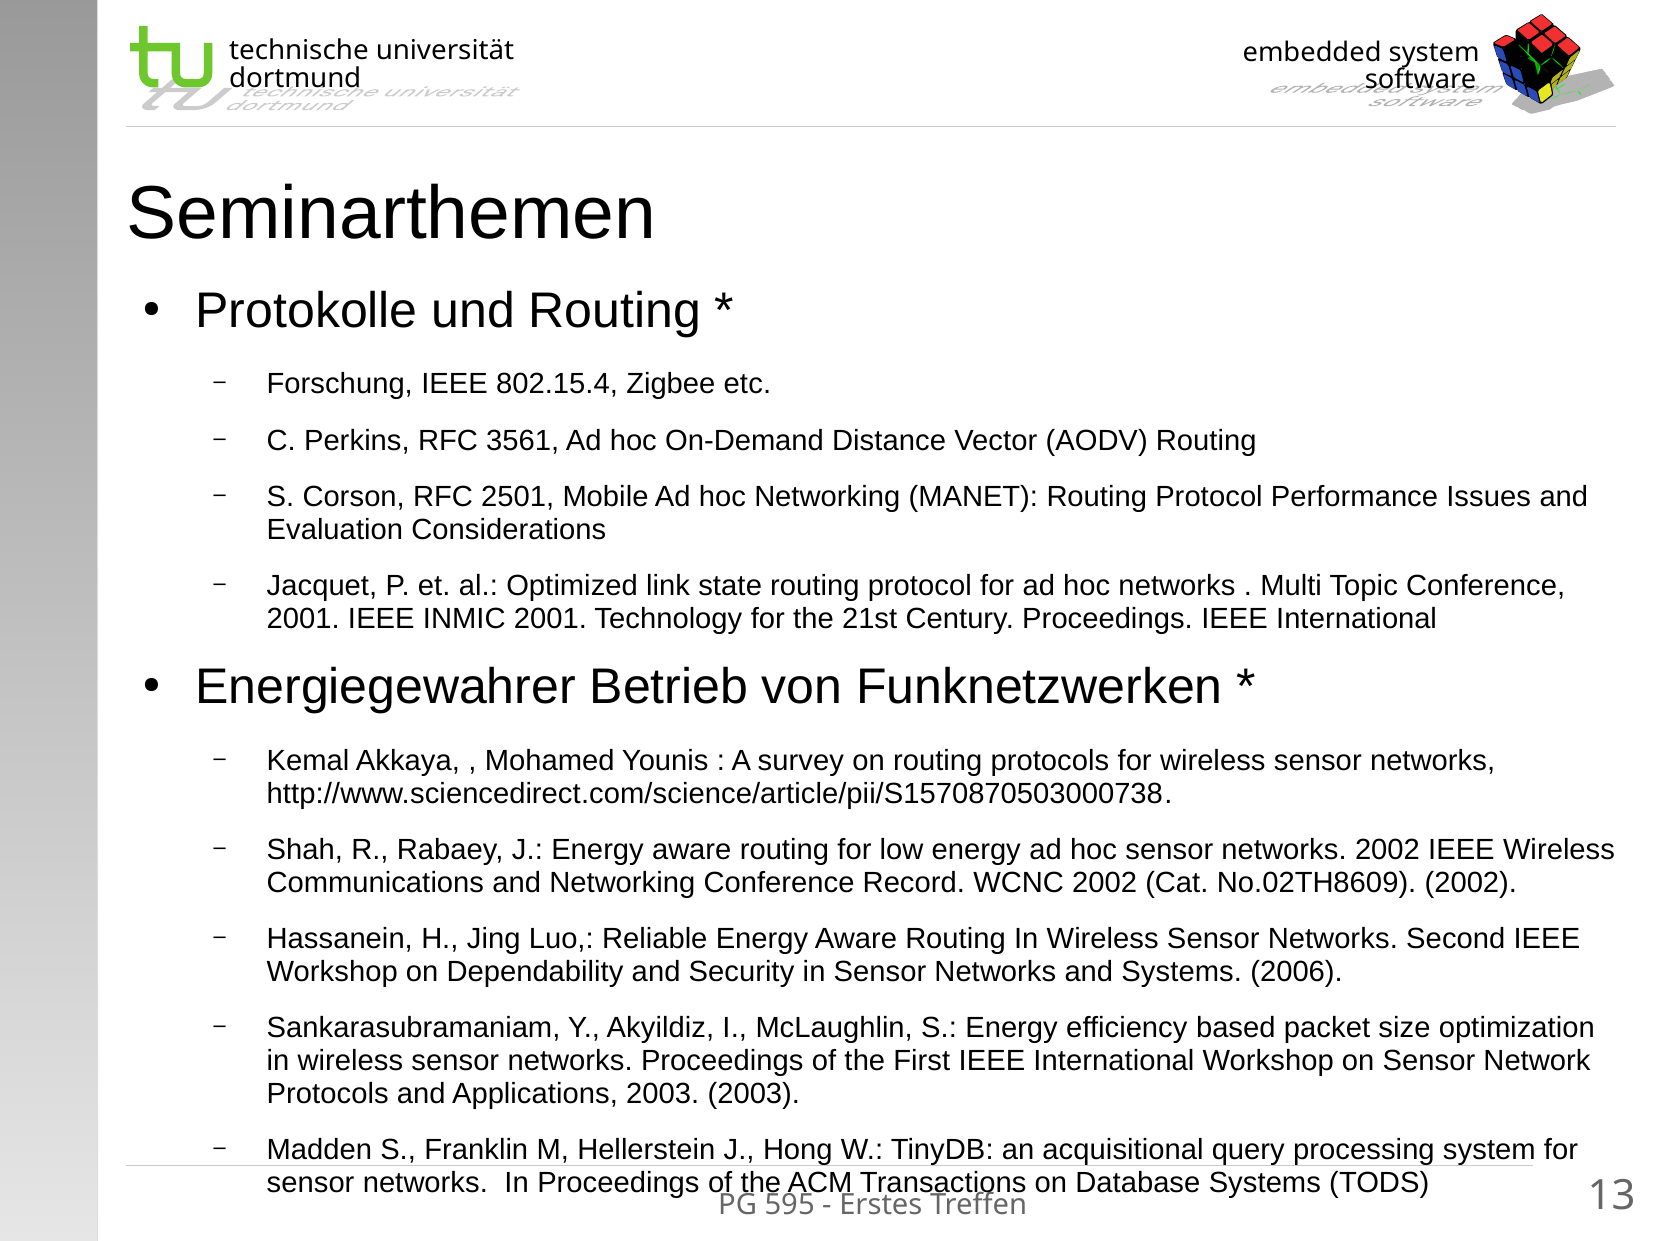

# Seminarthemen
Protokolle und Routing *
Forschung, IEEE 802.15.4, Zigbee etc.
C. Perkins, RFC 3561, Ad hoc On-Demand Distance Vector (AODV) Routing
S. Corson, RFC 2501, Mobile Ad hoc Networking (MANET): Routing Protocol Performance Issues and Evaluation Considerations
Jacquet, P. et. al.: Optimized link state routing protocol for ad hoc networks . Multi Topic Conference, 2001. IEEE INMIC 2001. Technology for the 21st Century. Proceedings. IEEE International
Energiegewahrer Betrieb von Funknetzwerken *
Kemal Akkaya, , Mohamed Younis : A survey on routing protocols for wireless sensor networks, http://www.sciencedirect.com/science/article/pii/S1570870503000738.
Shah, R., Rabaey, J.: Energy aware routing for low energy ad hoc sensor networks. 2002 IEEE Wireless Communications and Networking Conference Record. WCNC 2002 (Cat. No.02TH8609). (2002).
Hassanein, H., Jing Luo,: Reliable Energy Aware Routing In Wireless Sensor Networks. Second IEEE Workshop on Dependability and Security in Sensor Networks and Systems. (2006).
Sankarasubramaniam, Y., Akyildiz, I., McLaughlin, S.: Energy efficiency based packet size optimization in wireless sensor networks. Proceedings of the First IEEE International Workshop on Sensor Network Protocols and Applications, 2003. (2003).
Madden S., Franklin M, Hellerstein J., Hong W.: TinyDB: an acquisitional query processing system for sensor networks. In Proceedings of the ACM Transactions on Database Systems (TODS)
13
PG 595 - Erstes Treffen